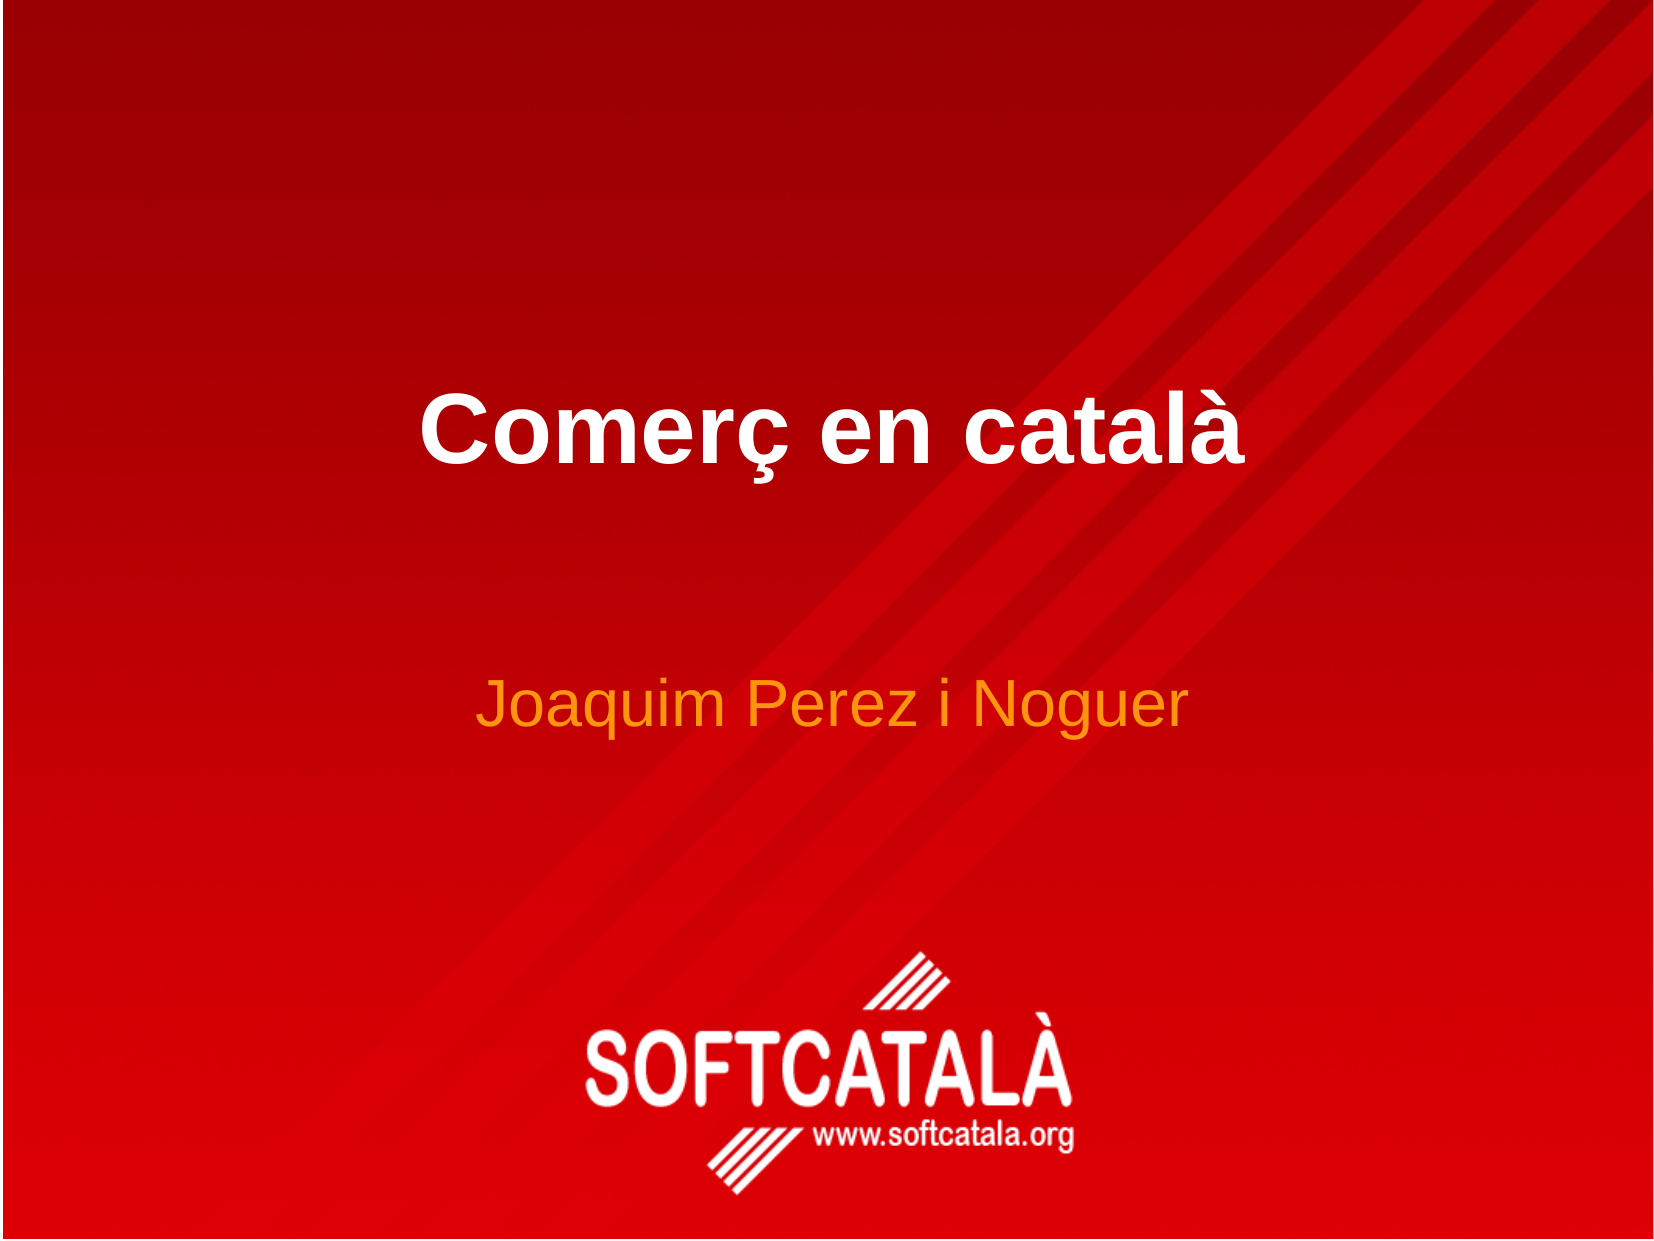

Comerç en català
Joaquim Perez i Noguer